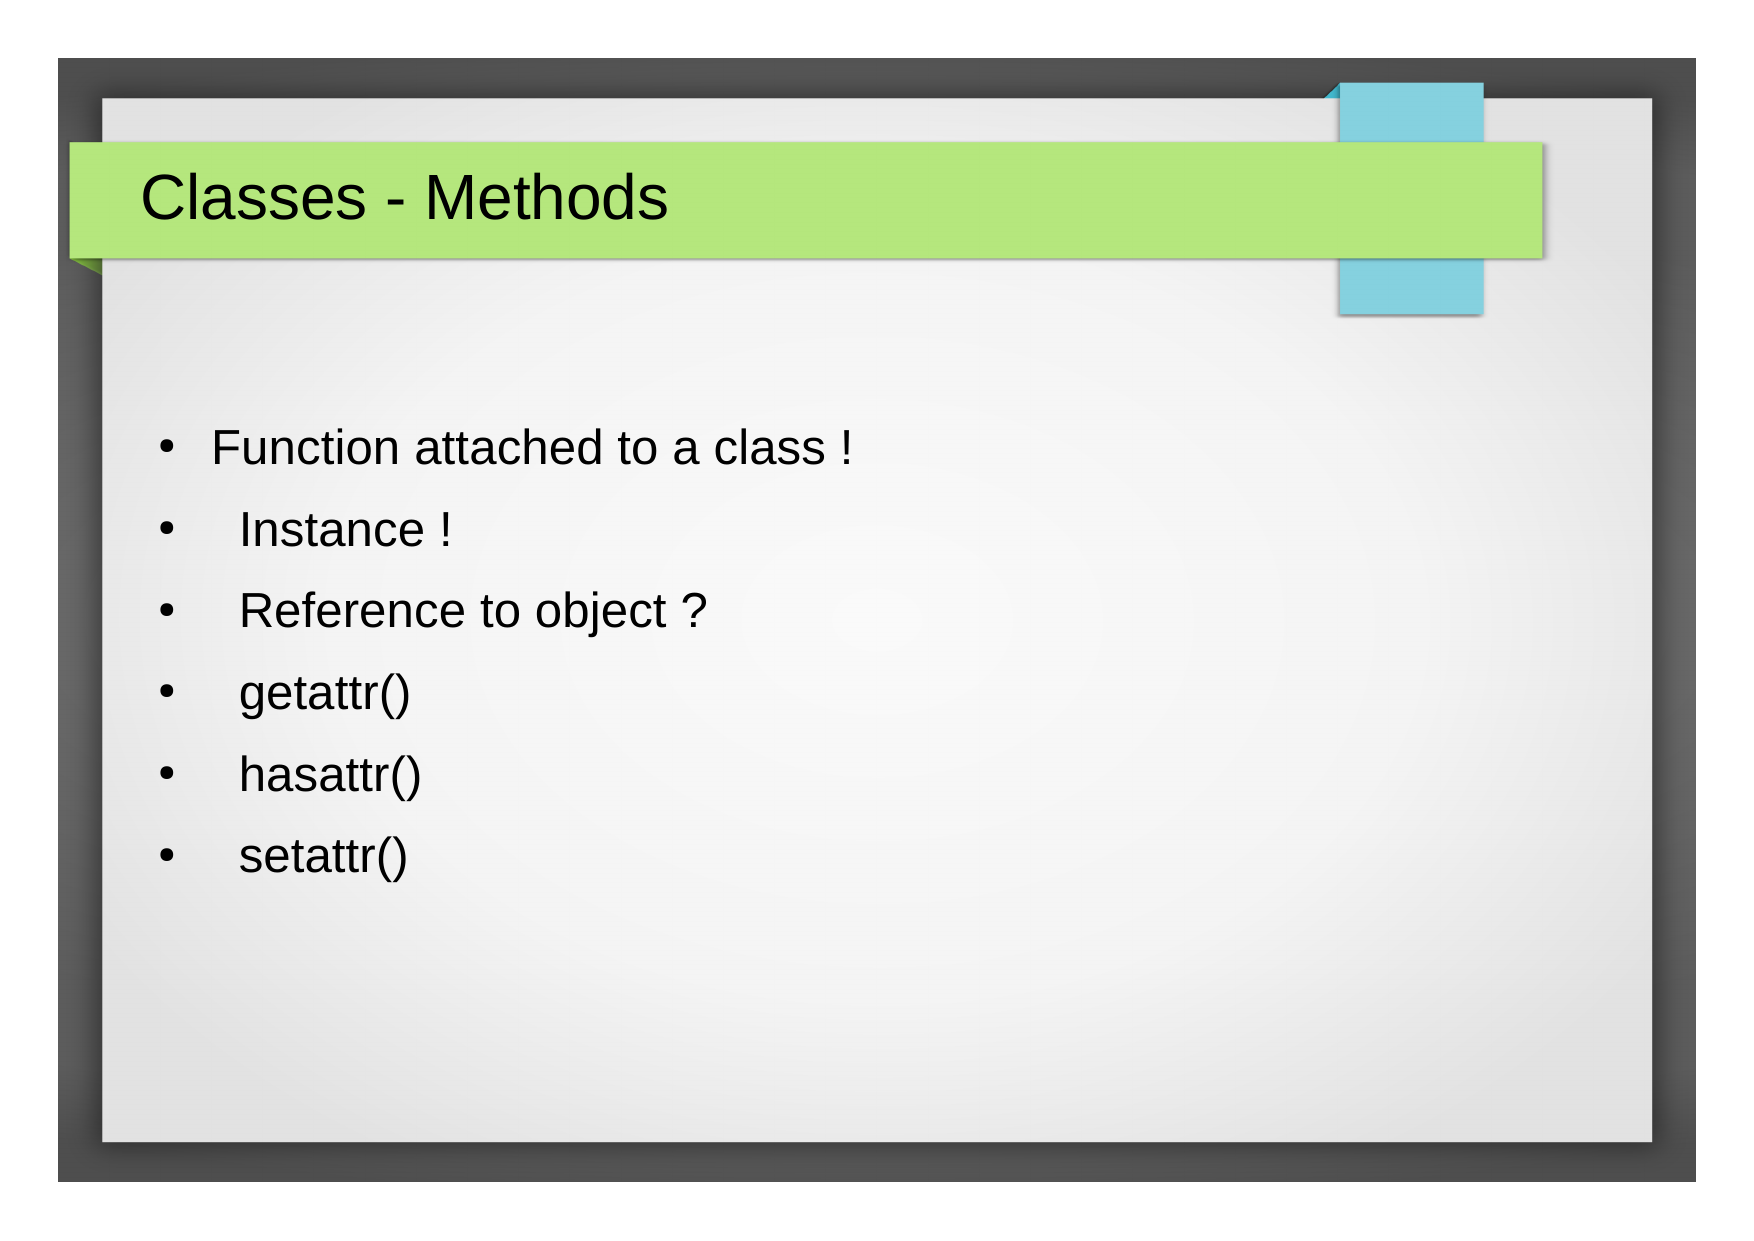

# Classes - Methods
Function attached to a class !
 Instance !
 Reference to object ?
 getattr()
 hasattr()
 setattr()